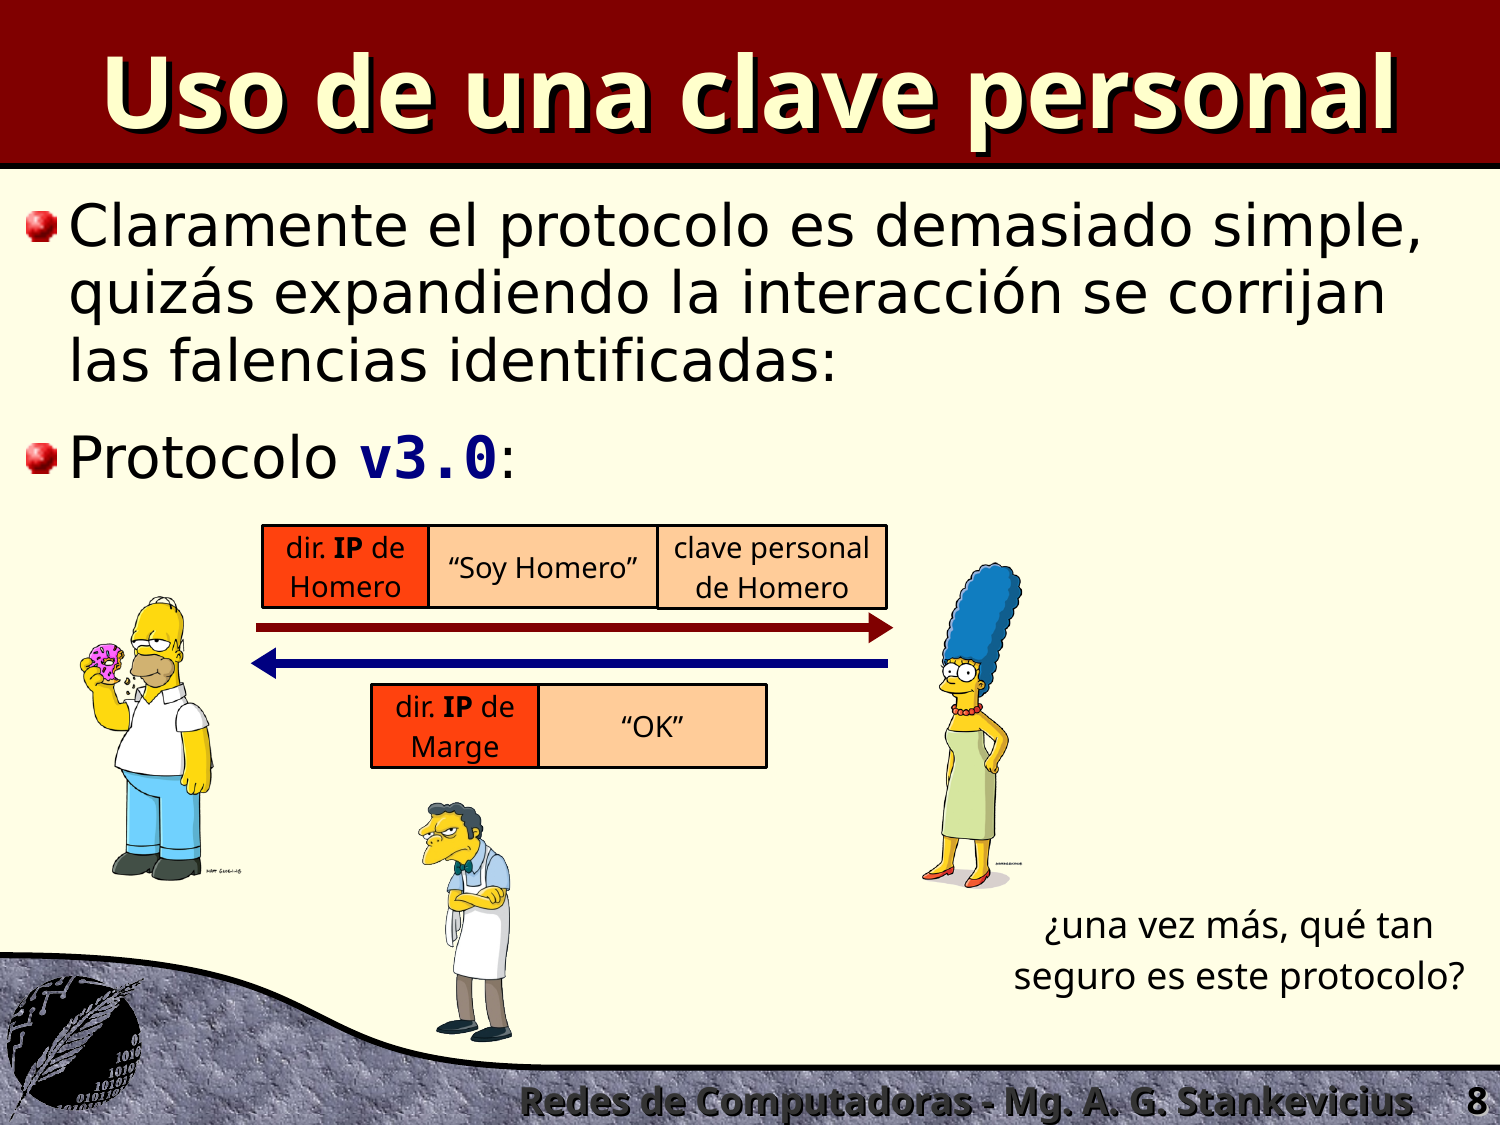

# Uso de una clave personal
Claramente el protocolo es demasiado simple, quizás expandiendo la interacción se corrijan las falencias identificadas:
Protocolo v3.0:
dir. IP de
Homero
“Soy Homero”
clave personal
de Homero
dir. IP de
Marge
“OK”
¿una vez más, qué tan
seguro es este protocolo?
8